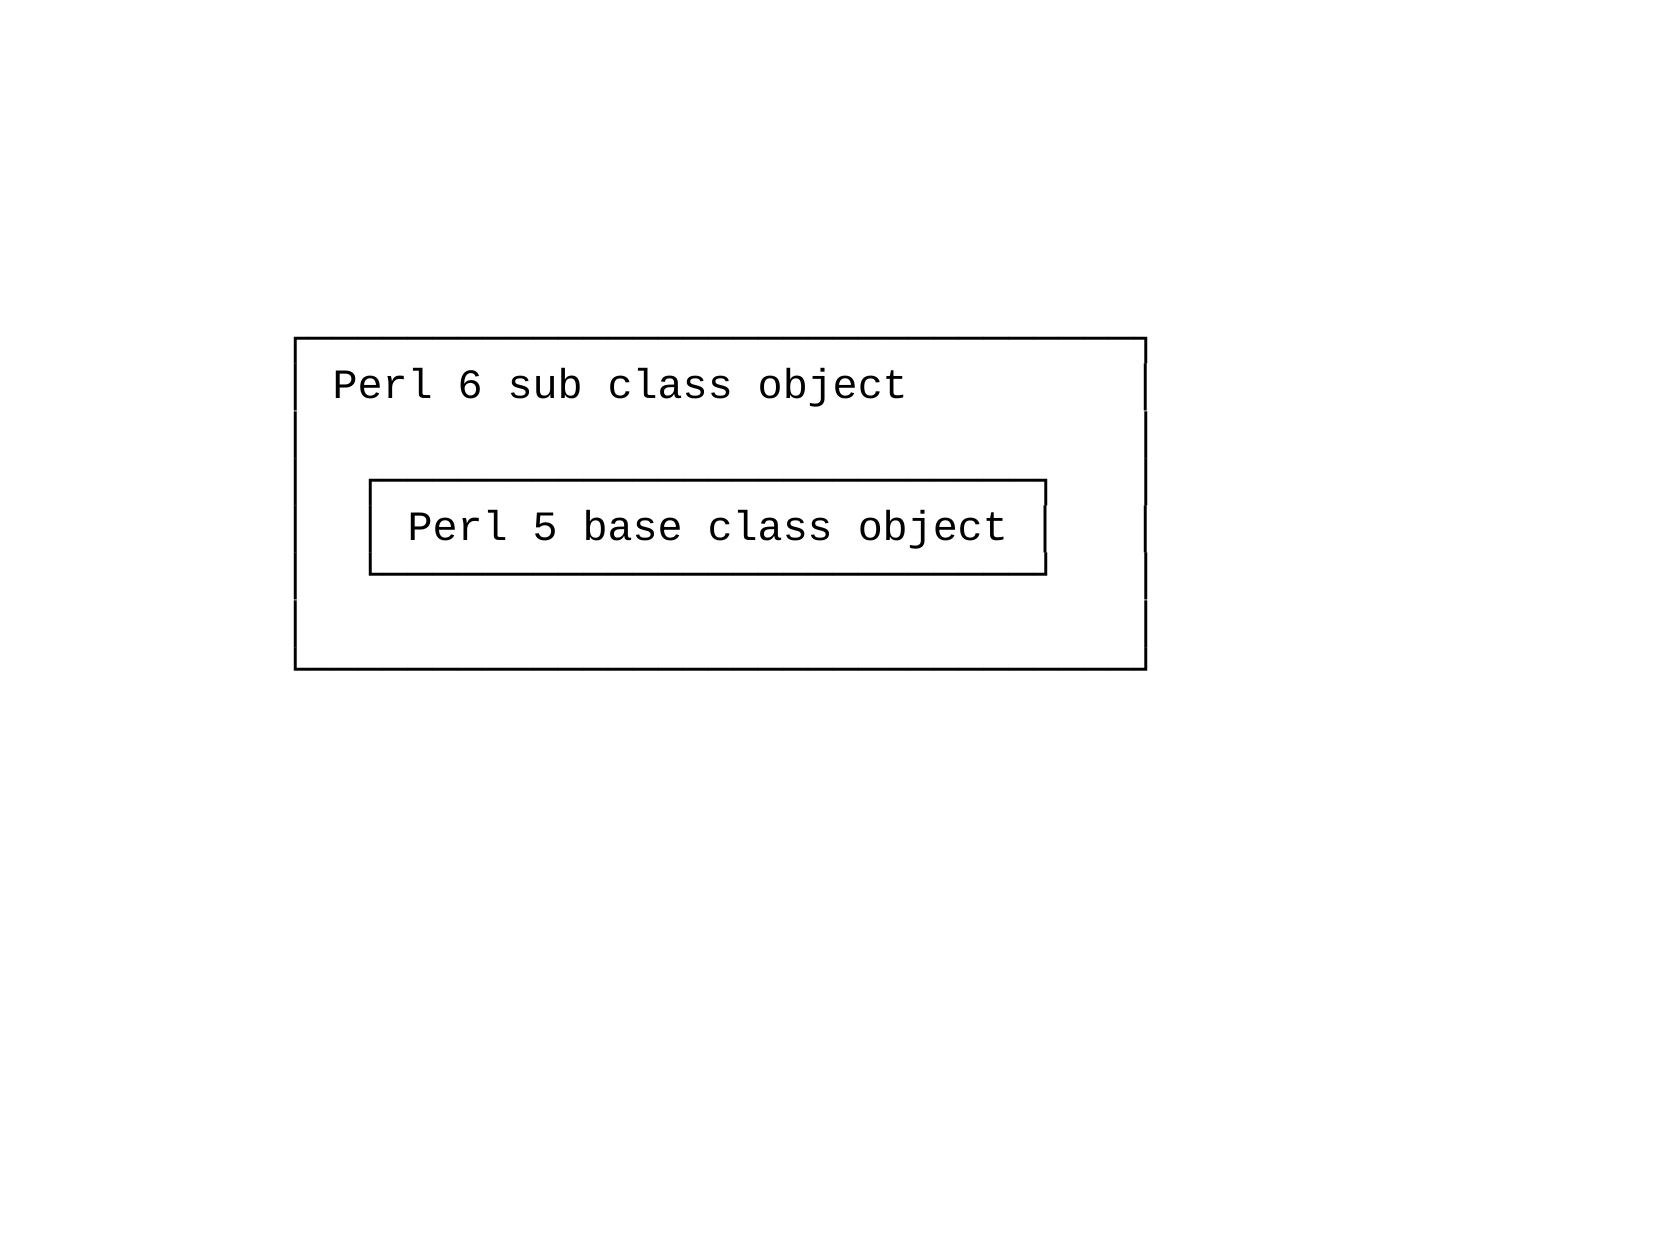

# ┌─────────────────────────────────┐
 │ Perl 6 sub class object │
 │ │
 │ ┌──────────────────────────┐ │
 │ │ Perl 5 base class object │ │
 │ └──────────────────────────┘ │
 │ │
 └─────────────────────────────────┘